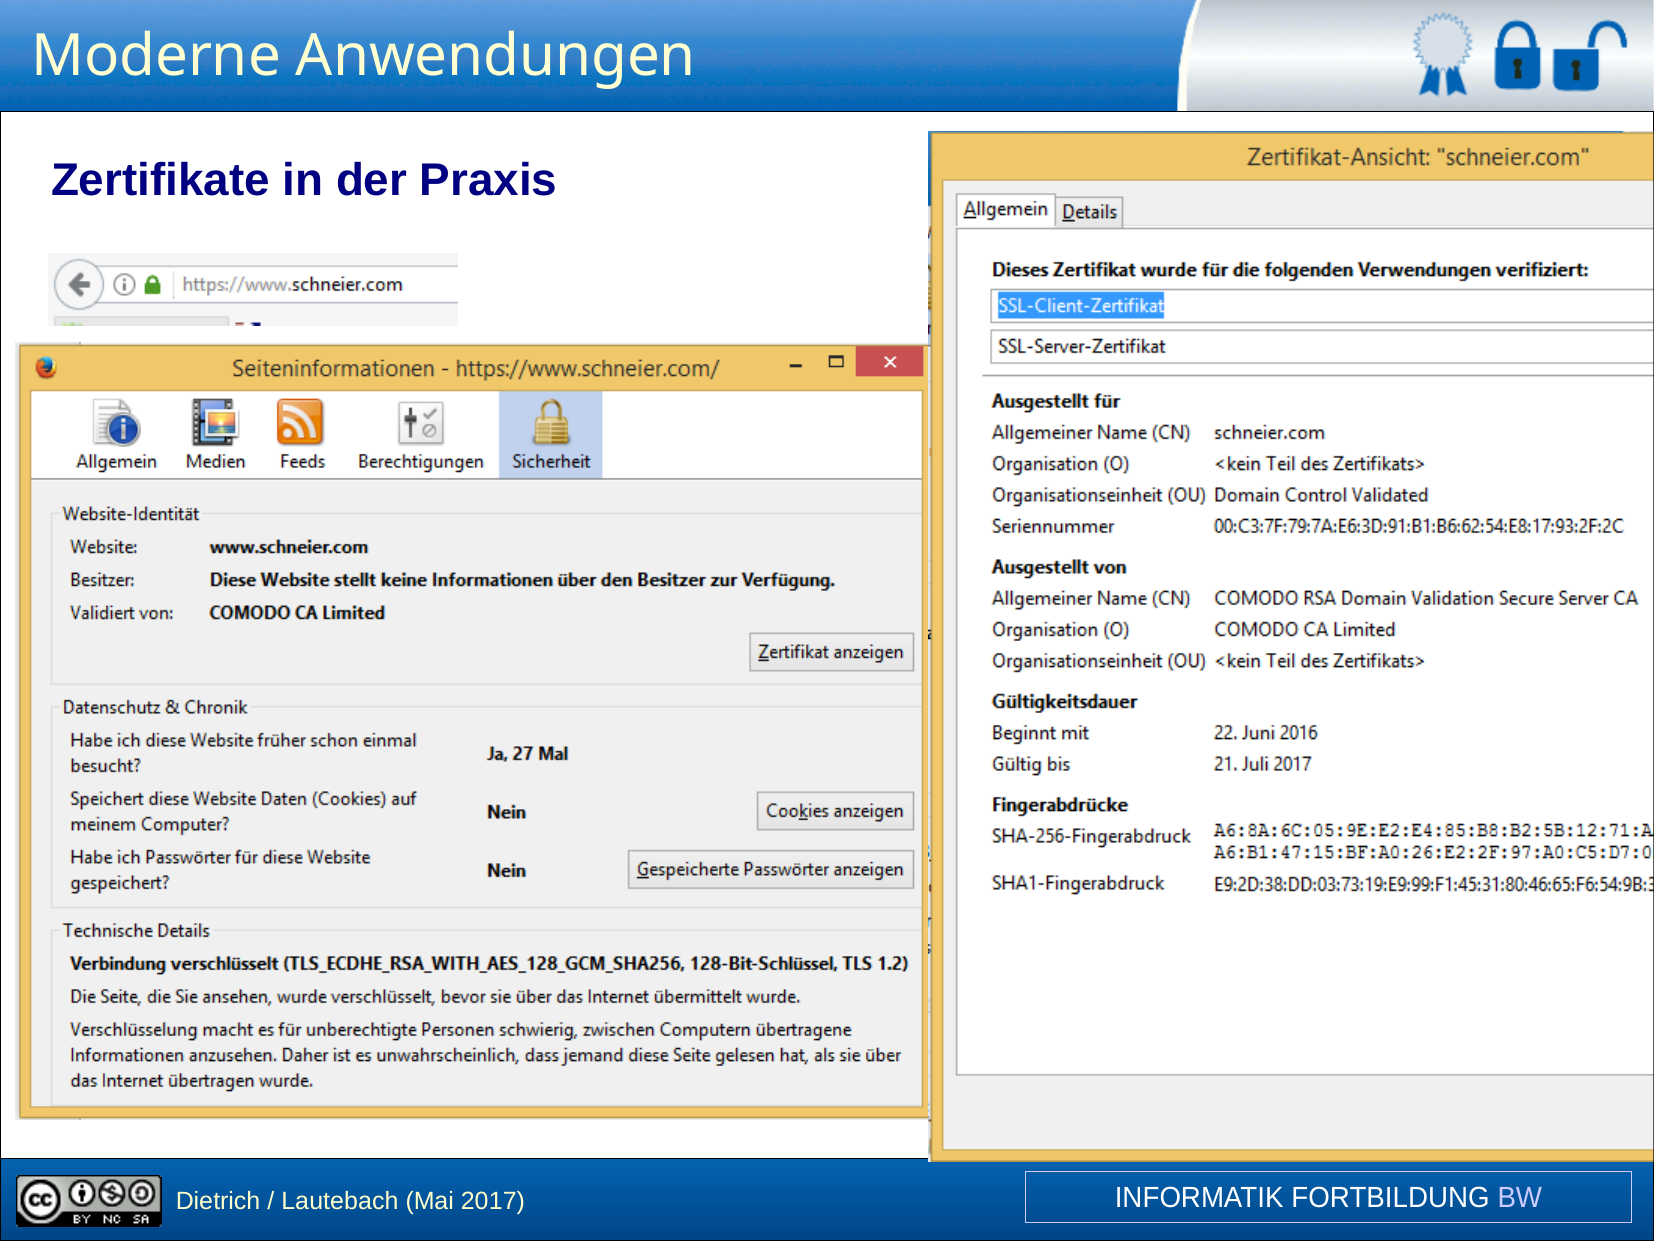

# Moderne Anwendungen
Zertifikate in der Praxis
51